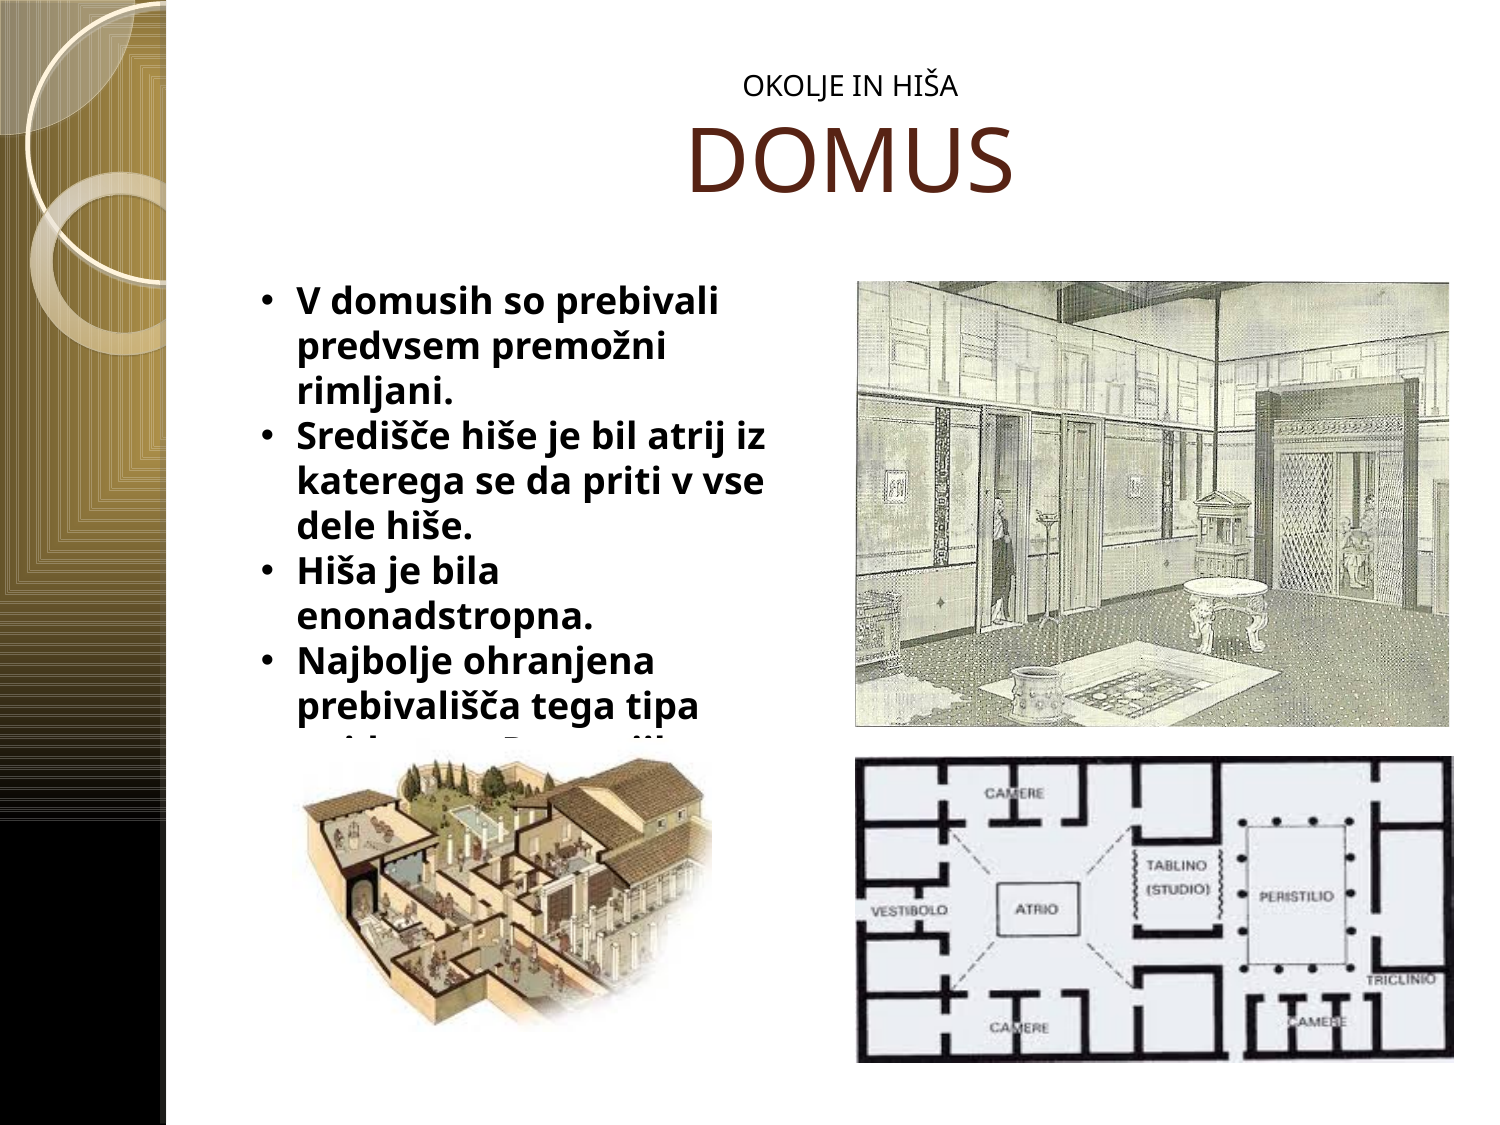

# OKOLJE IN HIŠA DOMUS
V domusih so prebivali predvsem premožni rimljani.
Središče hiše je bil atrij iz katerega se da priti v vse dele hiše.
Hiša je bila enonadstropna.
Najbolje ohranjena prebivališča tega tipa najdemo v Pompejih.